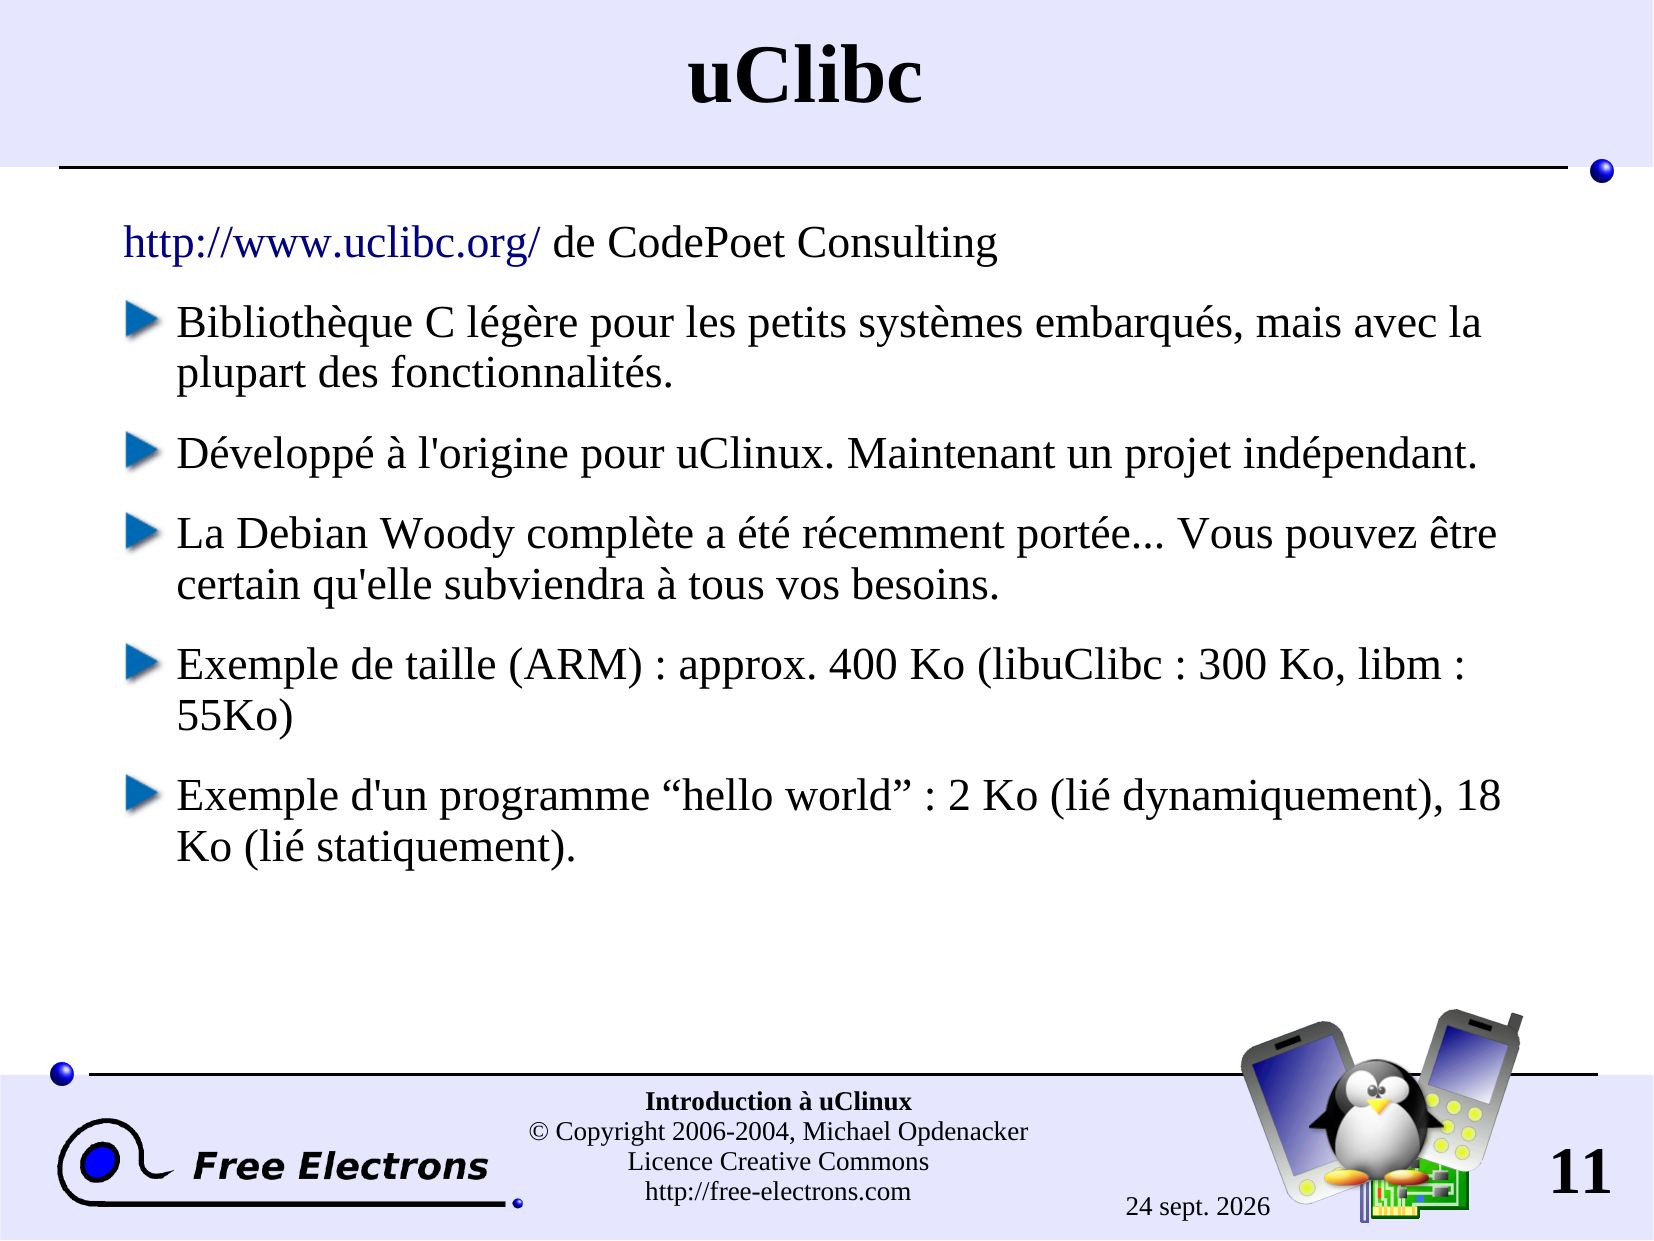

# uClibc
http://www.uclibc.org/ de CodePoet Consulting
Bibliothèque C légère pour les petits systèmes embarqués, mais avec la plupart des fonctionnalités.
Développé à l'origine pour uClinux. Maintenant un projet indépendant.
La Debian Woody complète a été récemment portée... Vous pouvez être certain qu'elle subviendra à tous vos besoins.
Exemple de taille (ARM) : approx. 400 Ko (libuClibc : 300 Ko, libm : 55Ko)
Exemple d'un programme “hello world” : 2 Ko (lié dynamiquement), 18 Ko (lié statiquement).